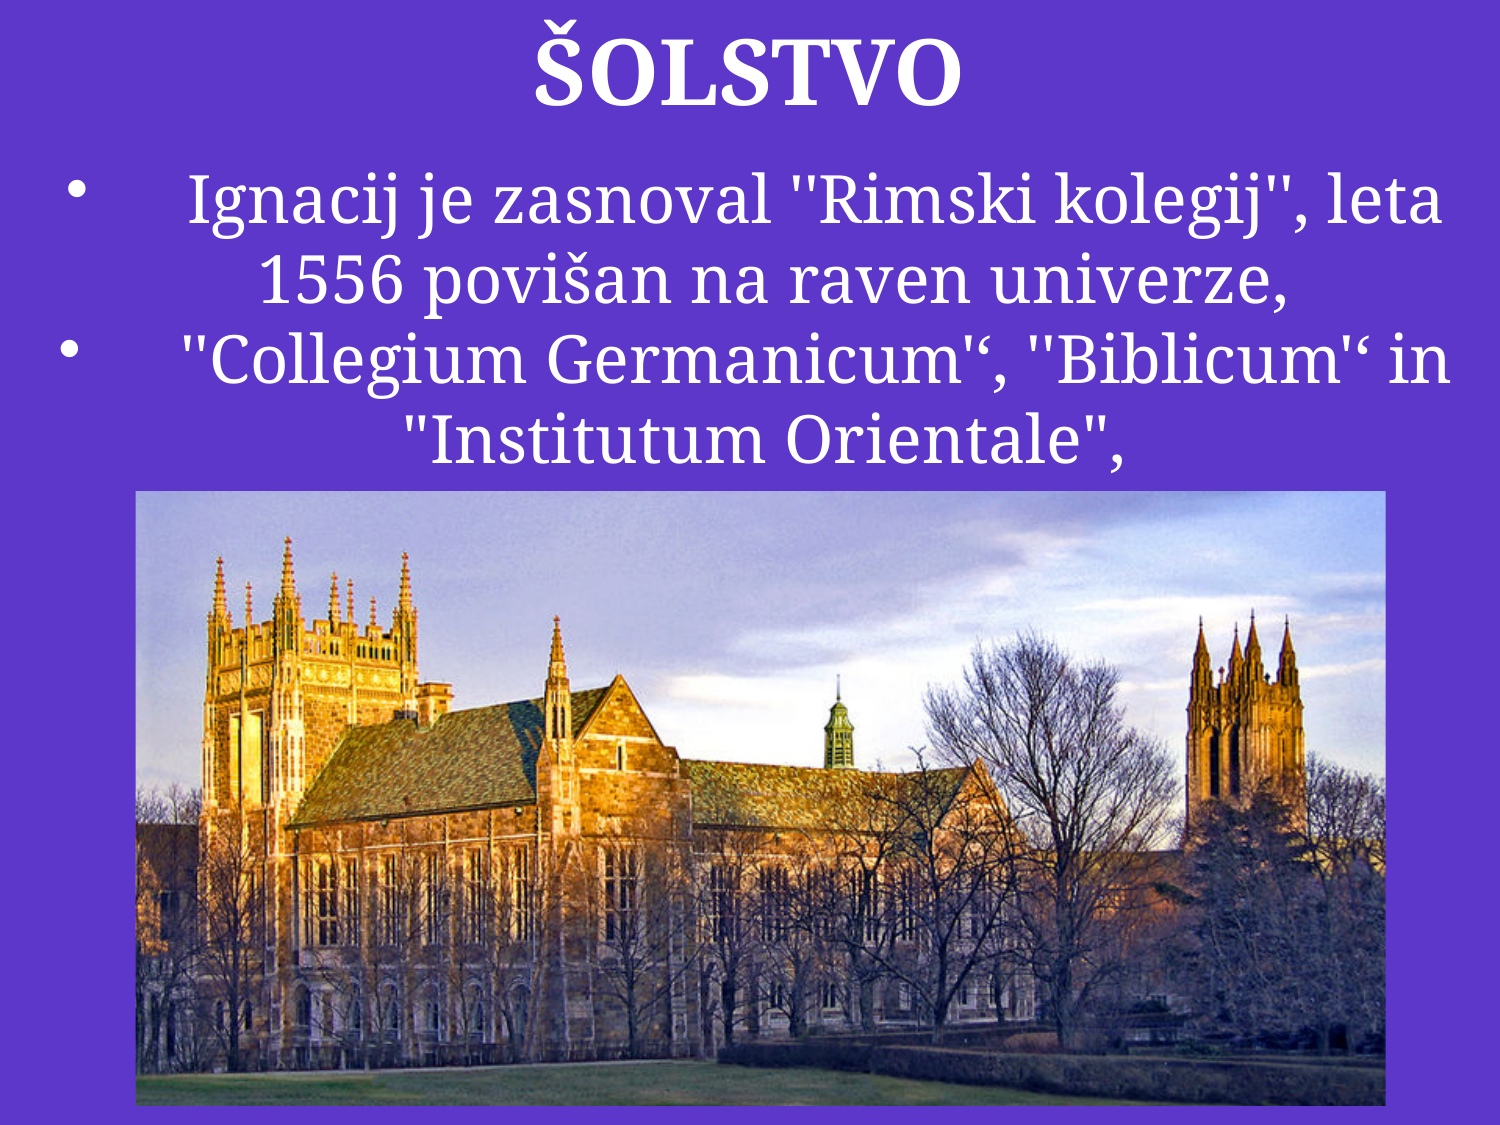

#
ŠOLSTVO
 Ignacij je zasnoval ''Rimski kolegij'', leta 1556 povišan na raven univerze,
 ''Collegium Germanicum'‘, ''Biblicum'‘ in "Institutum Orientale",